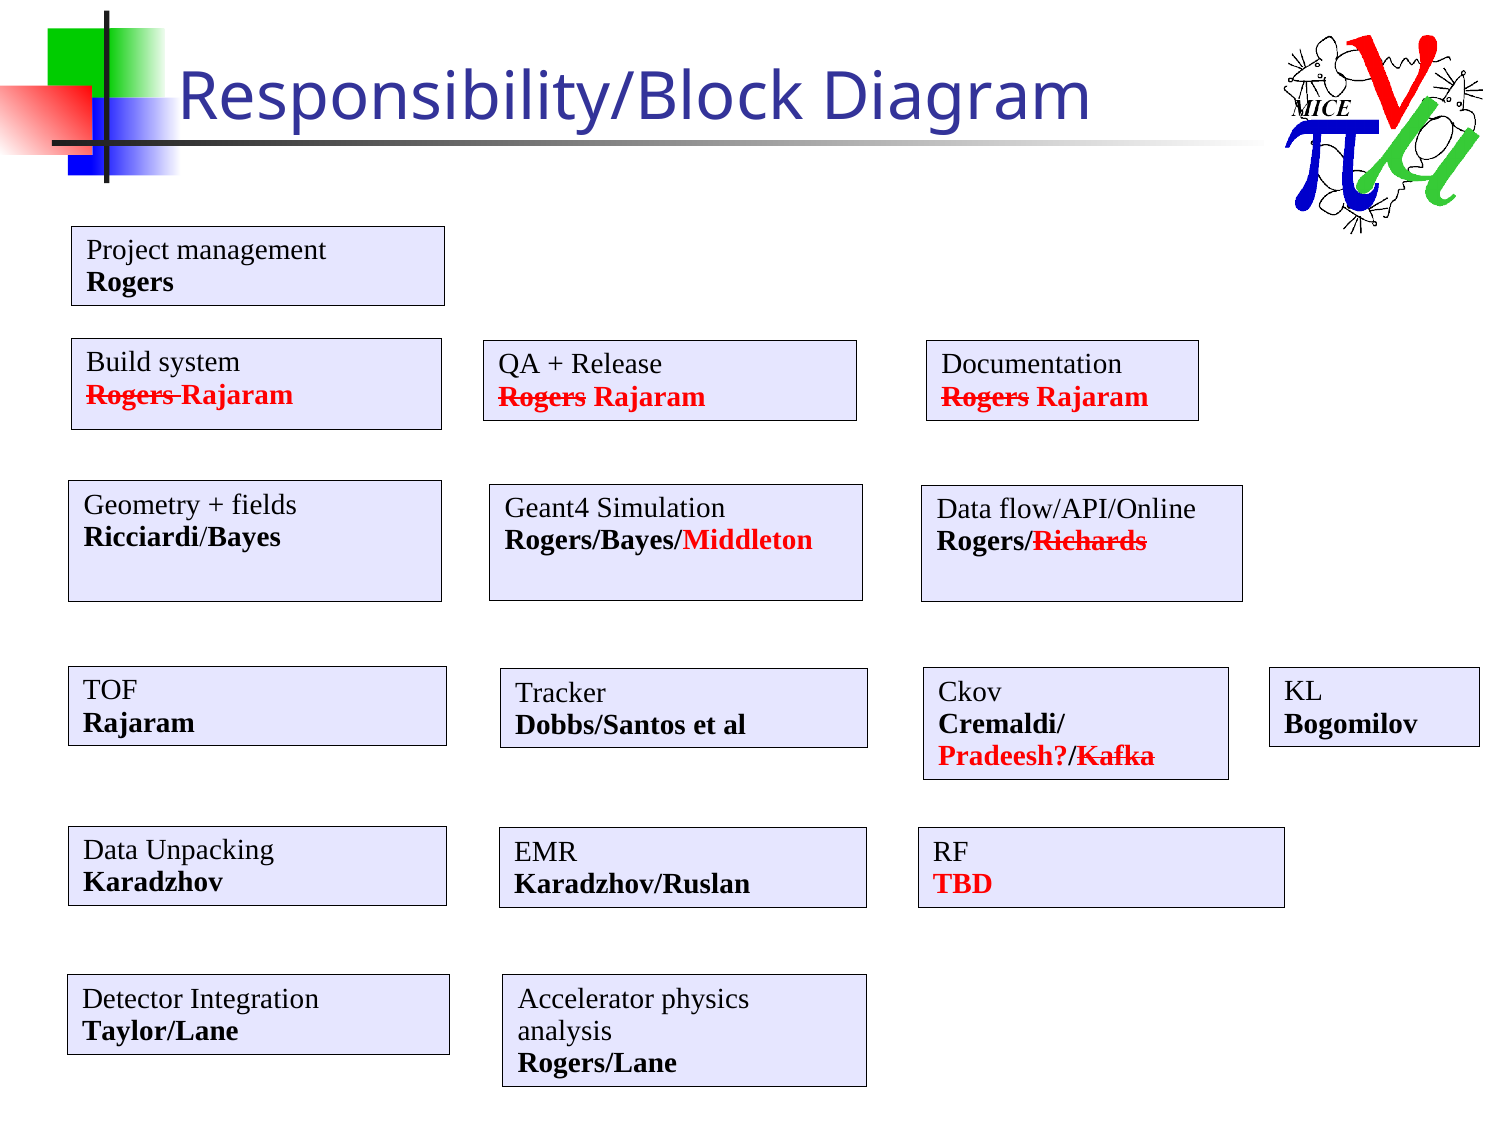

# Responsibility/Block Diagram
Project management
Rogers
Build system
Rogers Rajaram
QA + Release
Rogers Rajaram
Documentation
Rogers Rajaram
Geometry + fields
Ricciardi/Bayes
Geant4 Simulation
Rogers/Bayes/Middleton
Data flow/API/Online
Rogers/Richards
TOF
Rajaram
KL
Bogomilov
Ckov
Cremaldi/Pradeesh?/Kafka
Tracker
Dobbs/Santos et al
Data Unpacking
Karadzhov
EMR
Karadzhov/Ruslan
RF
TBD
Accelerator physics analysis
Rogers/Lane
Detector Integration
Taylor/Lane